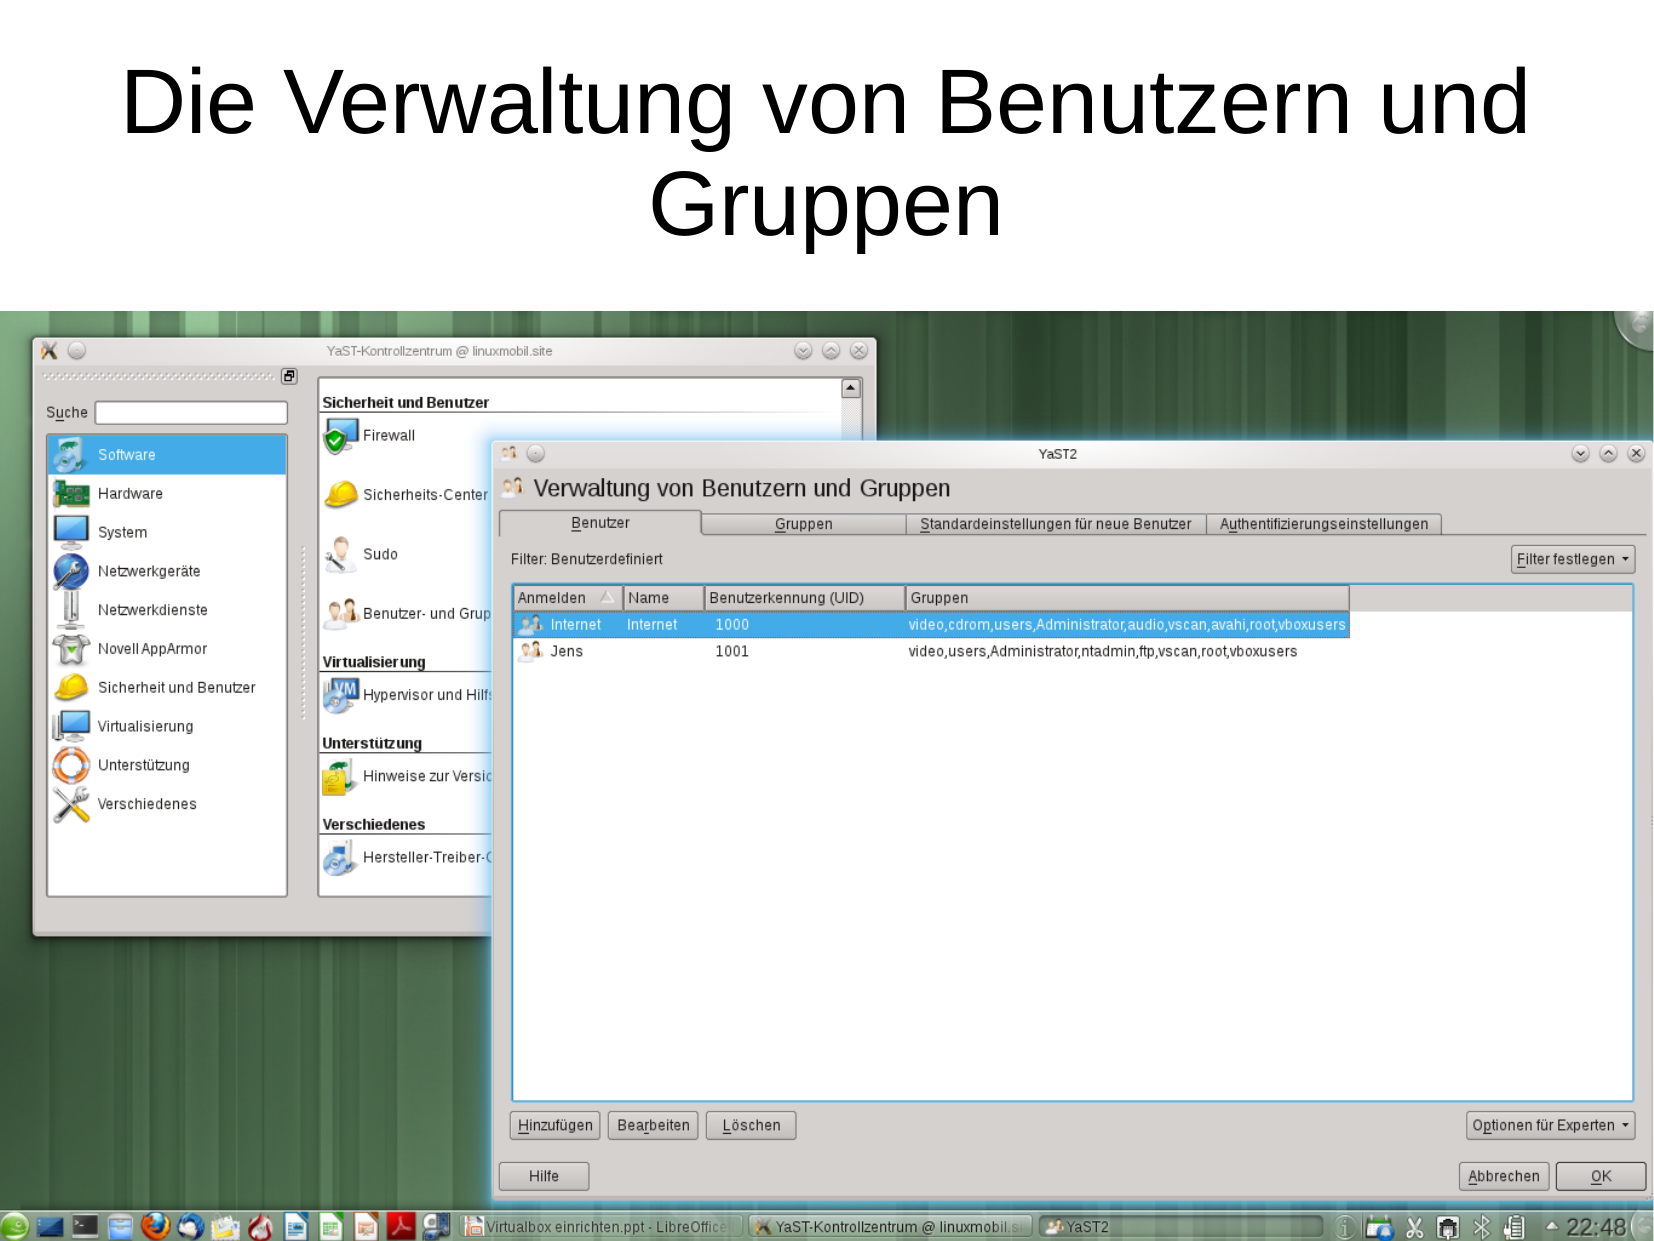

# Die Verwaltung von Benutzern und Gruppen